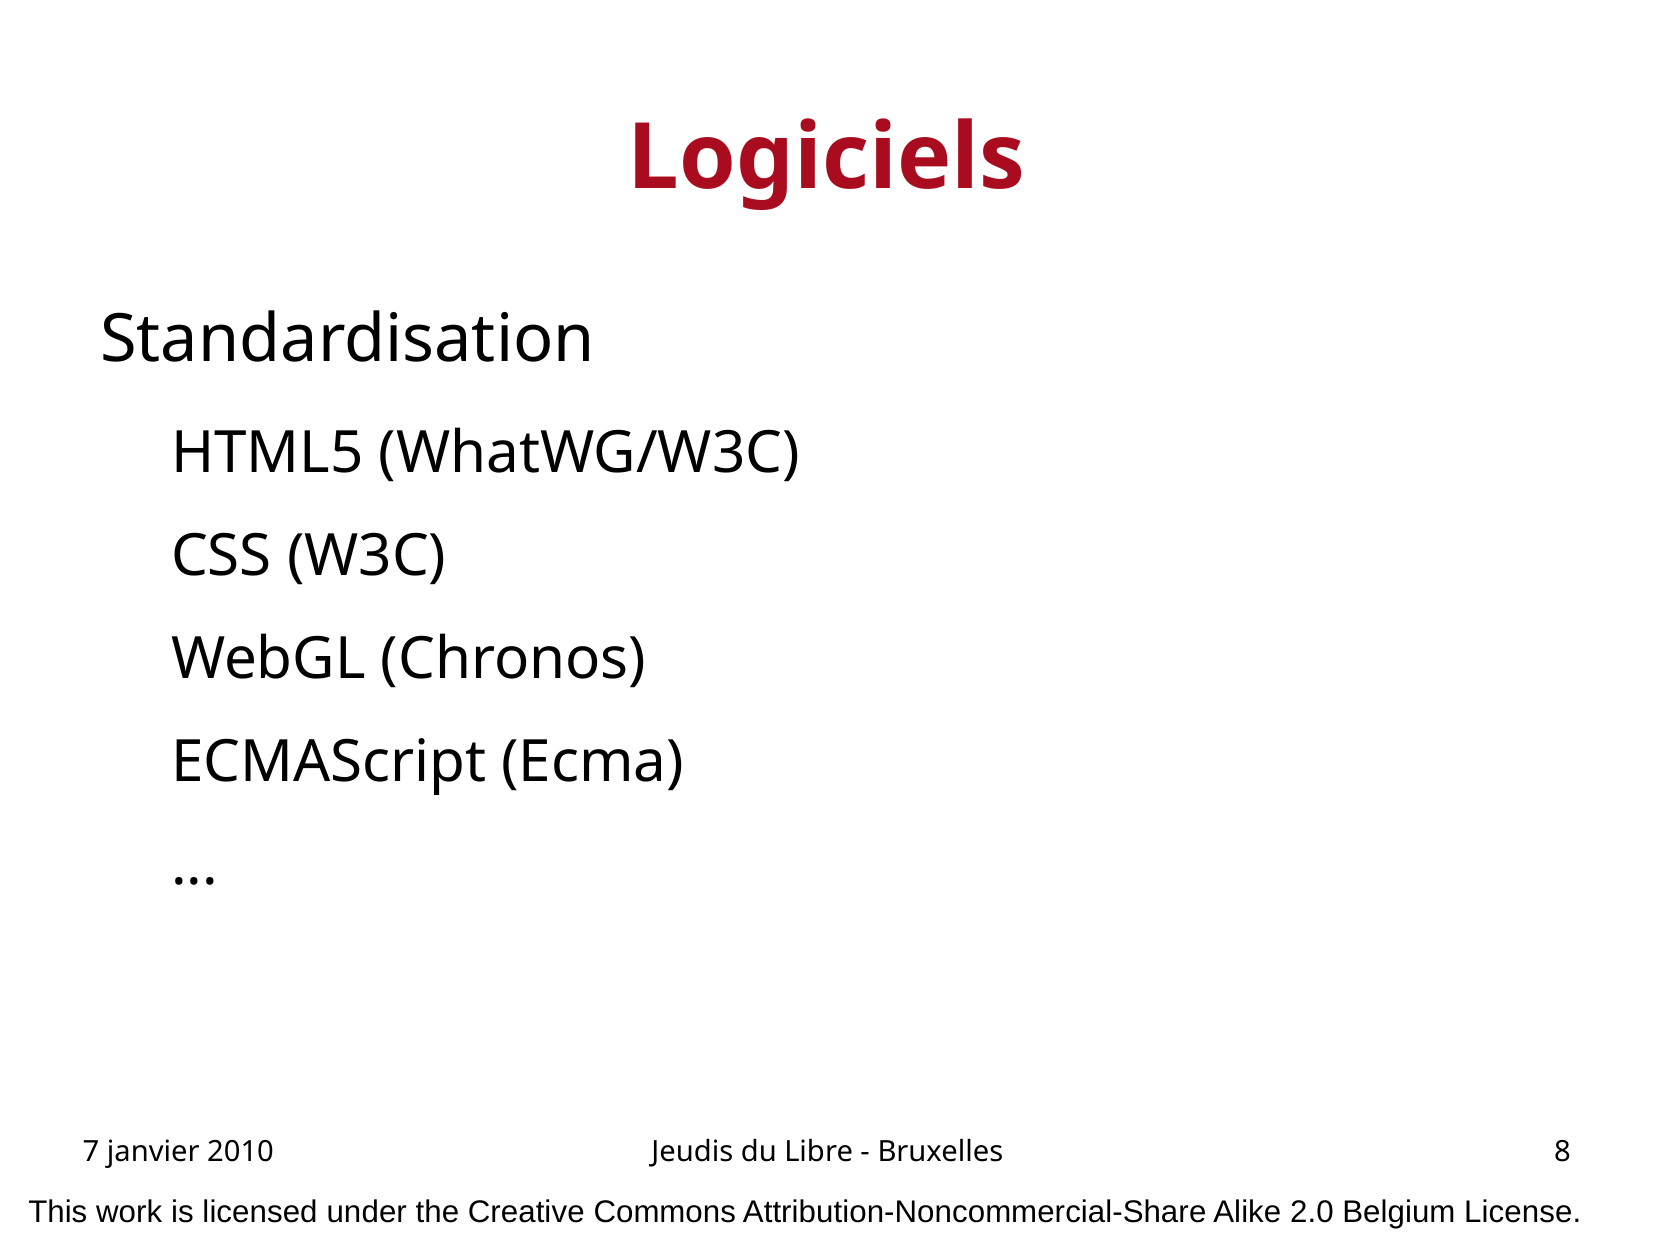

# Logiciels
Standardisation
HTML5 (WhatWG/W3C)
CSS (W3C)
WebGL (Chronos)
ECMAScript (Ecma)
...
7 janvier 2010
Jeudis du Libre - Bruxelles
8
This work is licensed under the Creative Commons Attribution-Noncommercial-Share Alike 2.0 Belgium License.